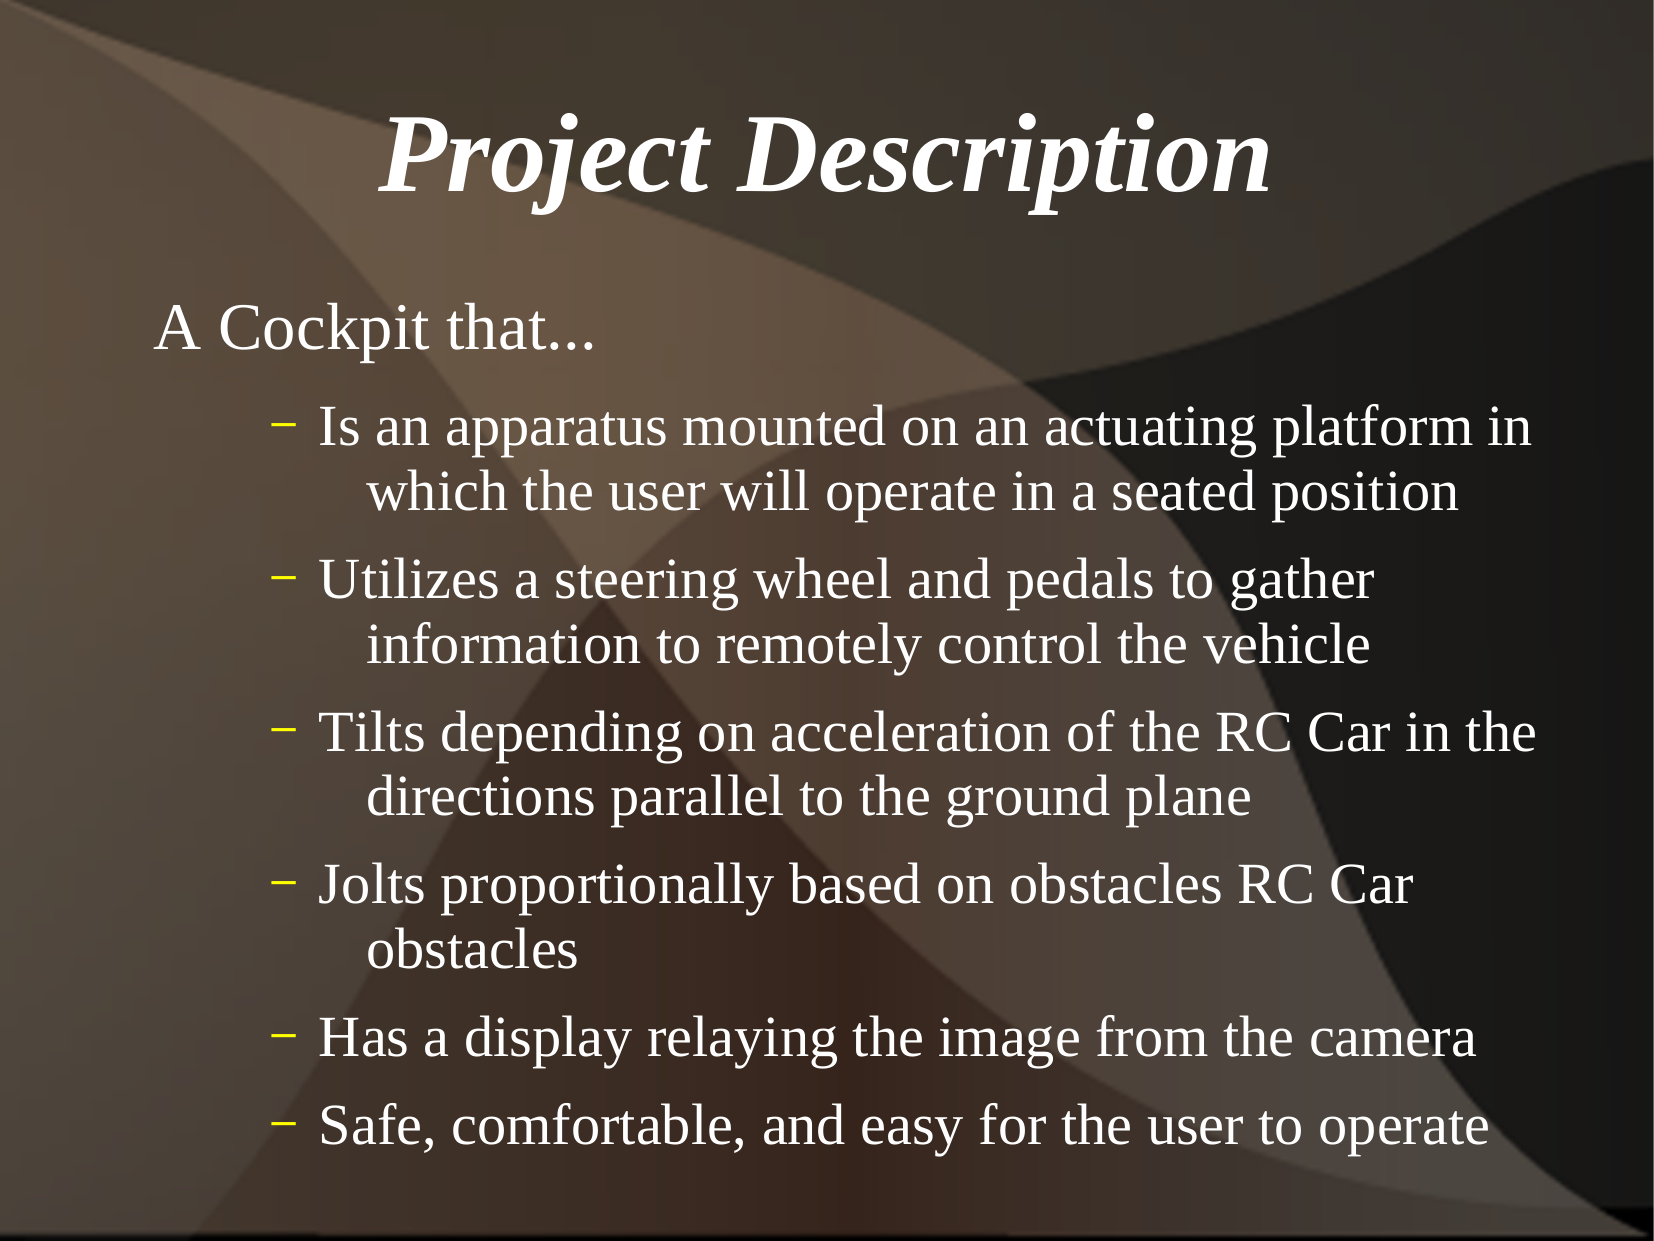

# Project Description
A Cockpit that...
Is an apparatus mounted on an actuating platform in which the user will operate in a seated position
Utilizes a steering wheel and pedals to gather information to remotely control the vehicle
Tilts depending on acceleration of the RC Car in the directions parallel to the ground plane
Jolts proportionally based on obstacles RC Car obstacles
Has a display relaying the image from the camera
Safe, comfortable, and easy for the user to operate